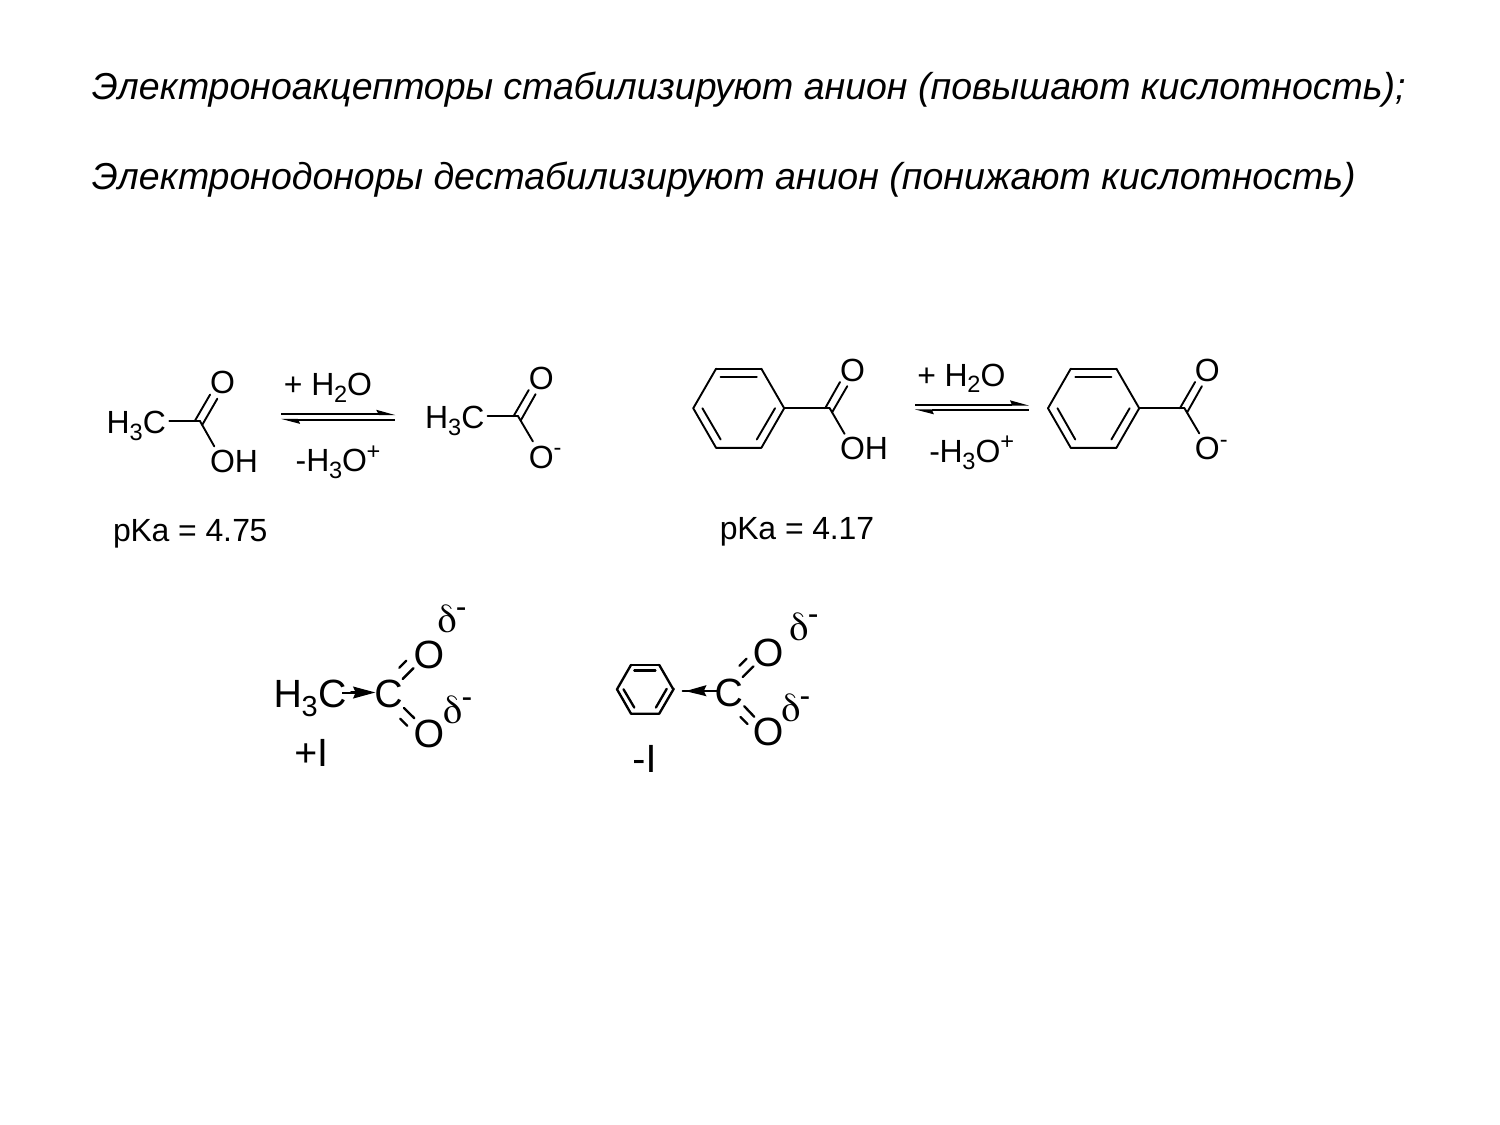

Электроноакцепторы стабилизируют анион (повышают кислотность);
Электронодоноры дестабилизируют анион (понижают кислотность)